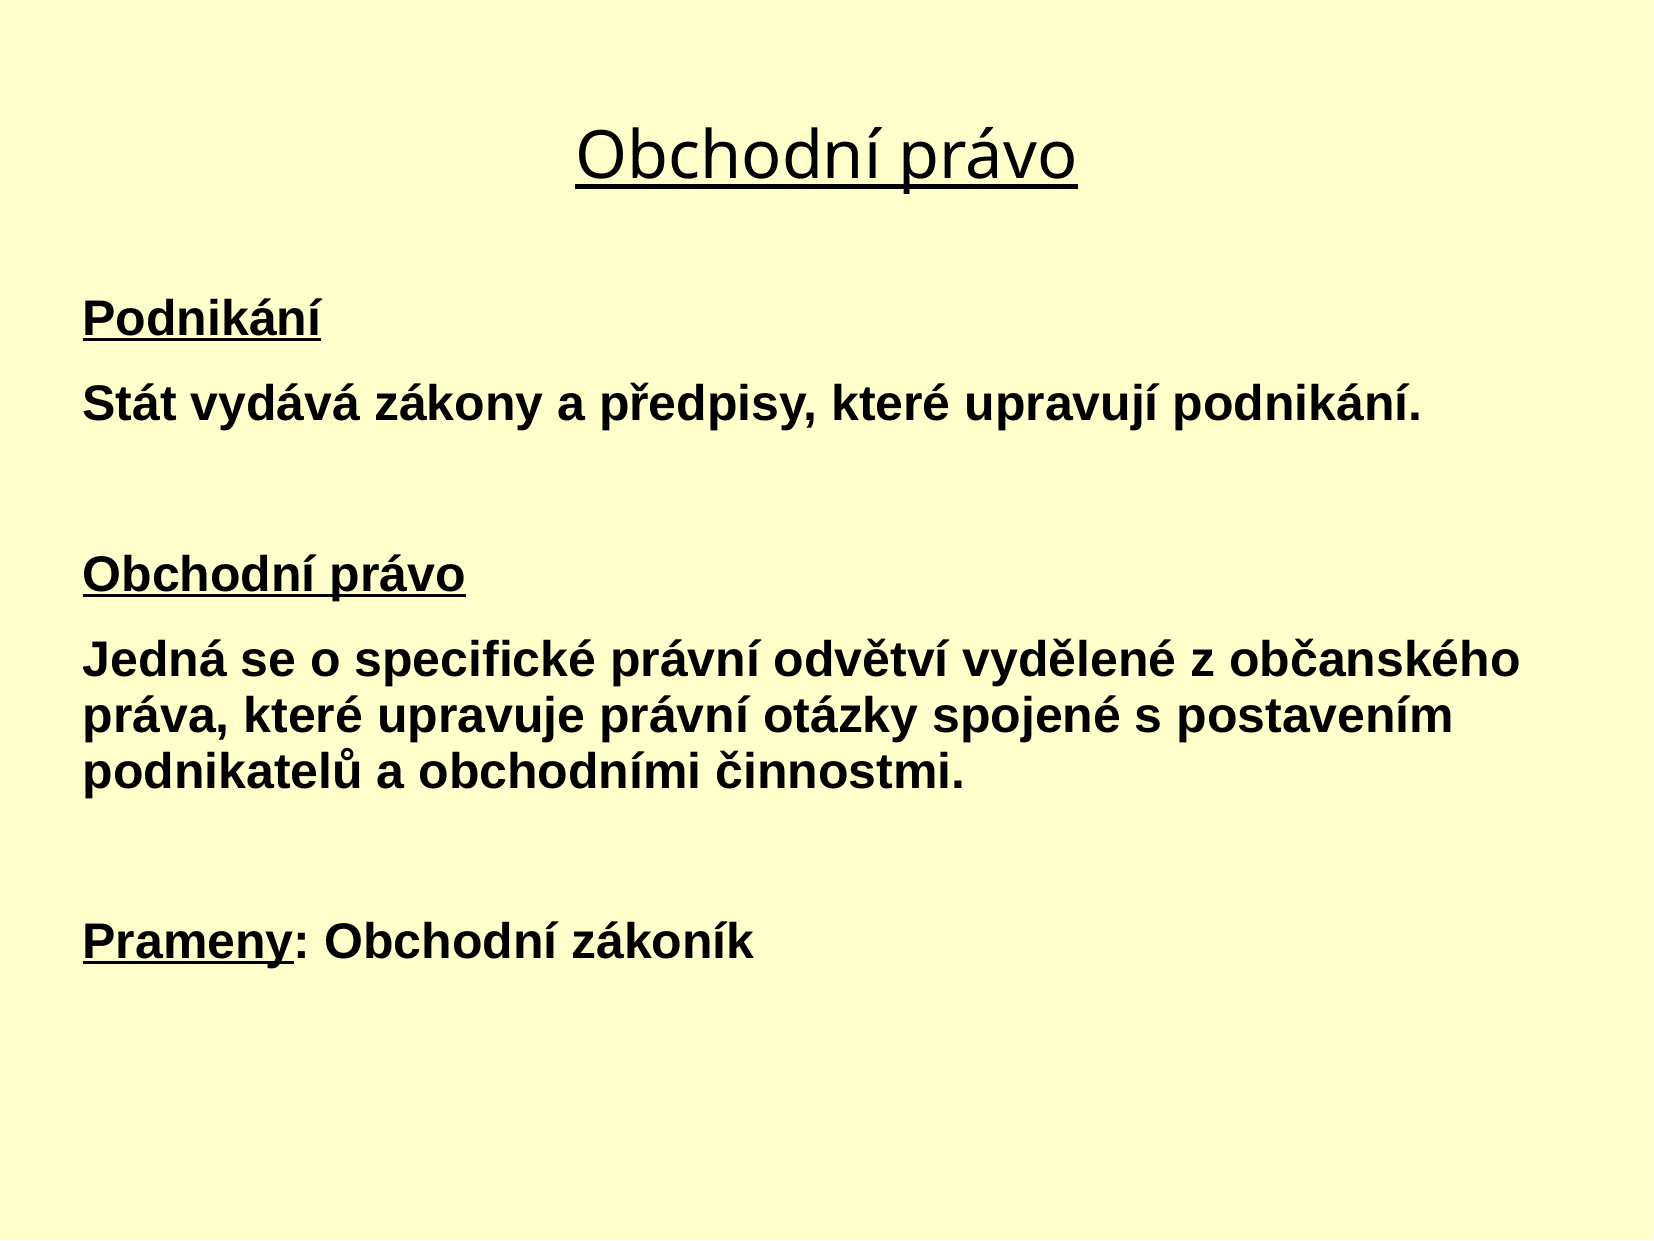

# Obchodní právo
Podnikání
Stát vydává zákony a předpisy, které upravují podnikání.
Obchodní právo
Jedná se o specifické právní odvětví vydělené z občanského práva, které upravuje právní otázky spojené s postavením podnikatelů a obchodními činnostmi.
Prameny: Obchodní zákoník